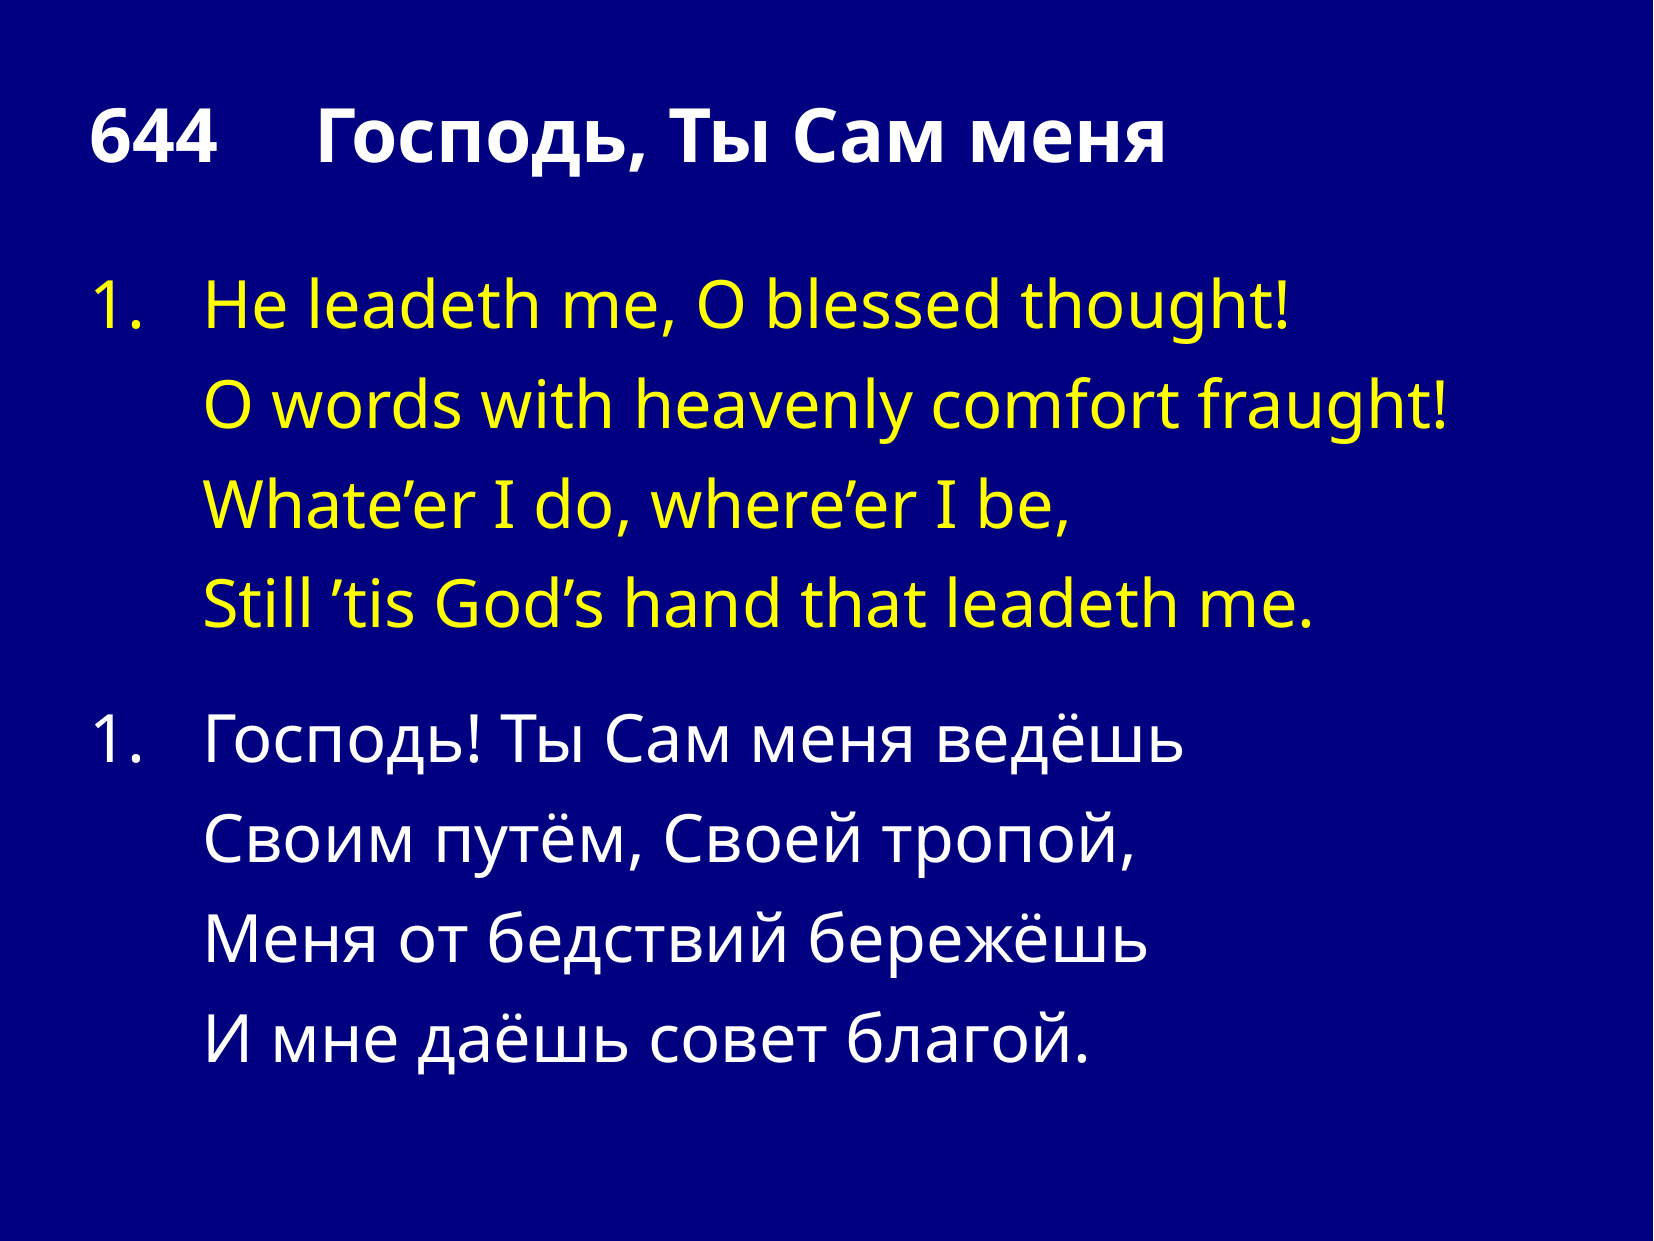

644	Господь, Ты Сам меня
1.	He leadeth me, O blessed thought!
	O words with heavenly comfort fraught!
	Whate’er I do, where’er I be,
	Still ’tis God’s hand that leadeth me.
1.	Господь! Ты Сам меня ведёшь
	Своим путём, Своей тропой,
	Меня от бедствий бережёшь
	И мне даёшь совет благой.